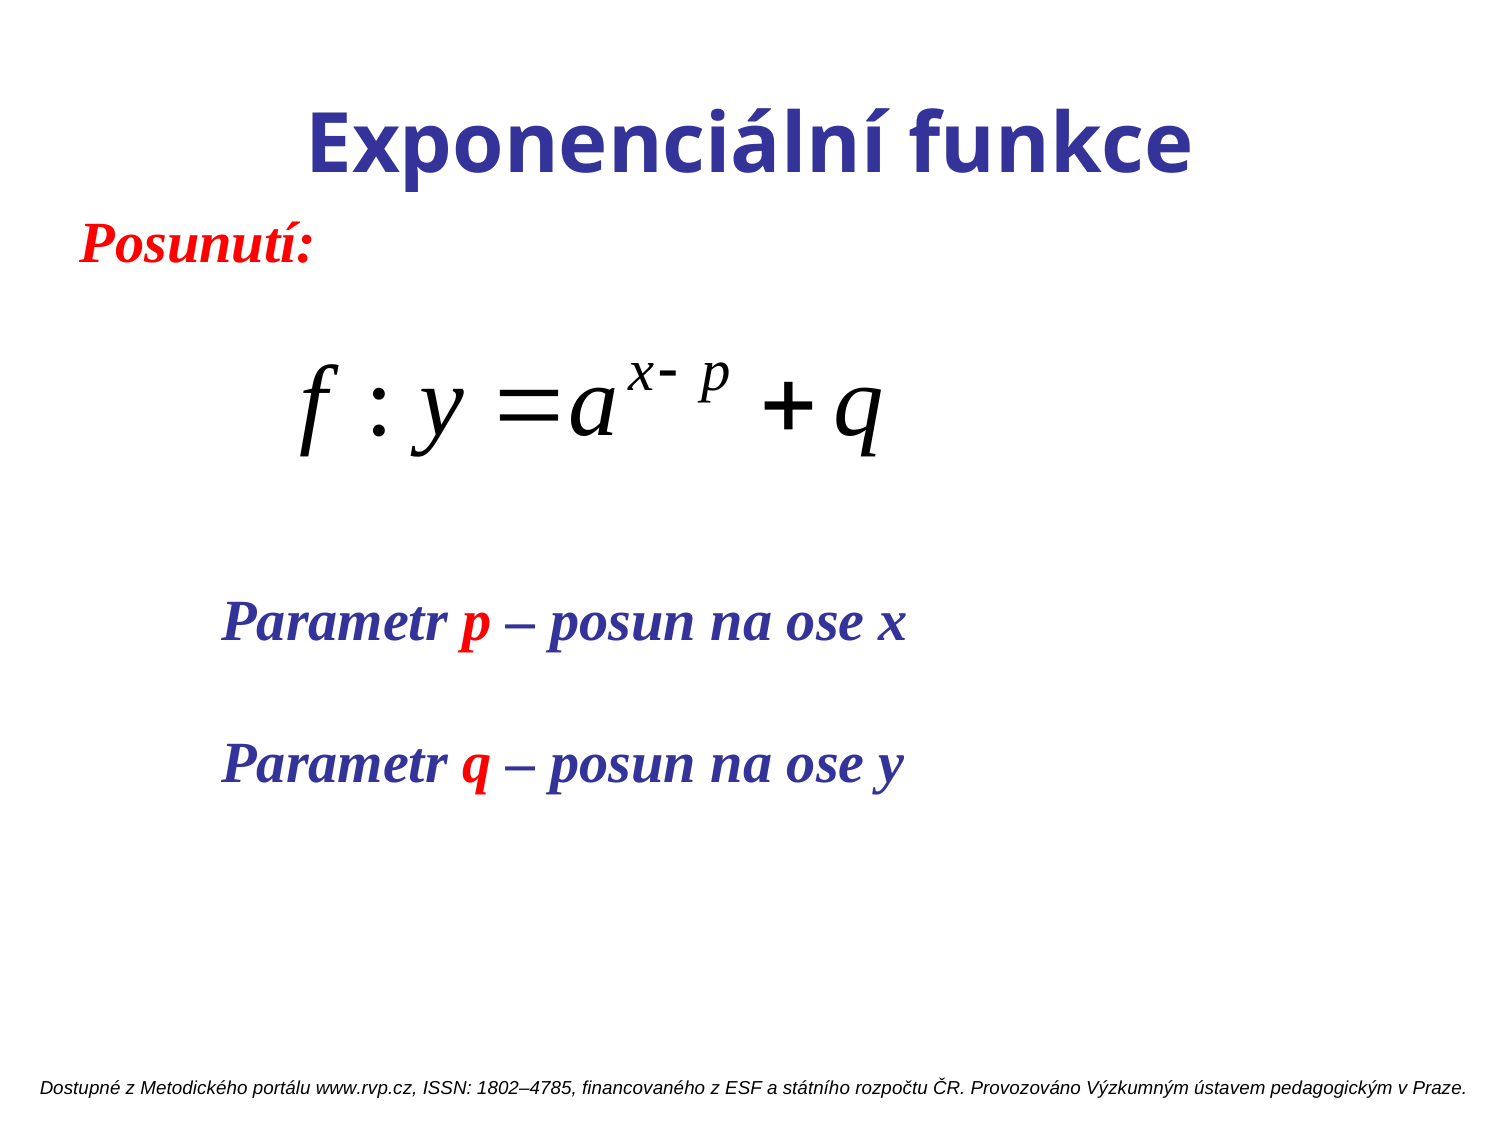

Exponenciální funkce
Posunutí:
Parametr p – posun na ose x
Parametr q – posun na ose y
Dostupné z Metodického portálu www.rvp.cz, ISSN: 1802–4785, financovaného z ESF a státního rozpočtu ČR. Provozováno Výzkumným ústavem pedagogickým v Praze.